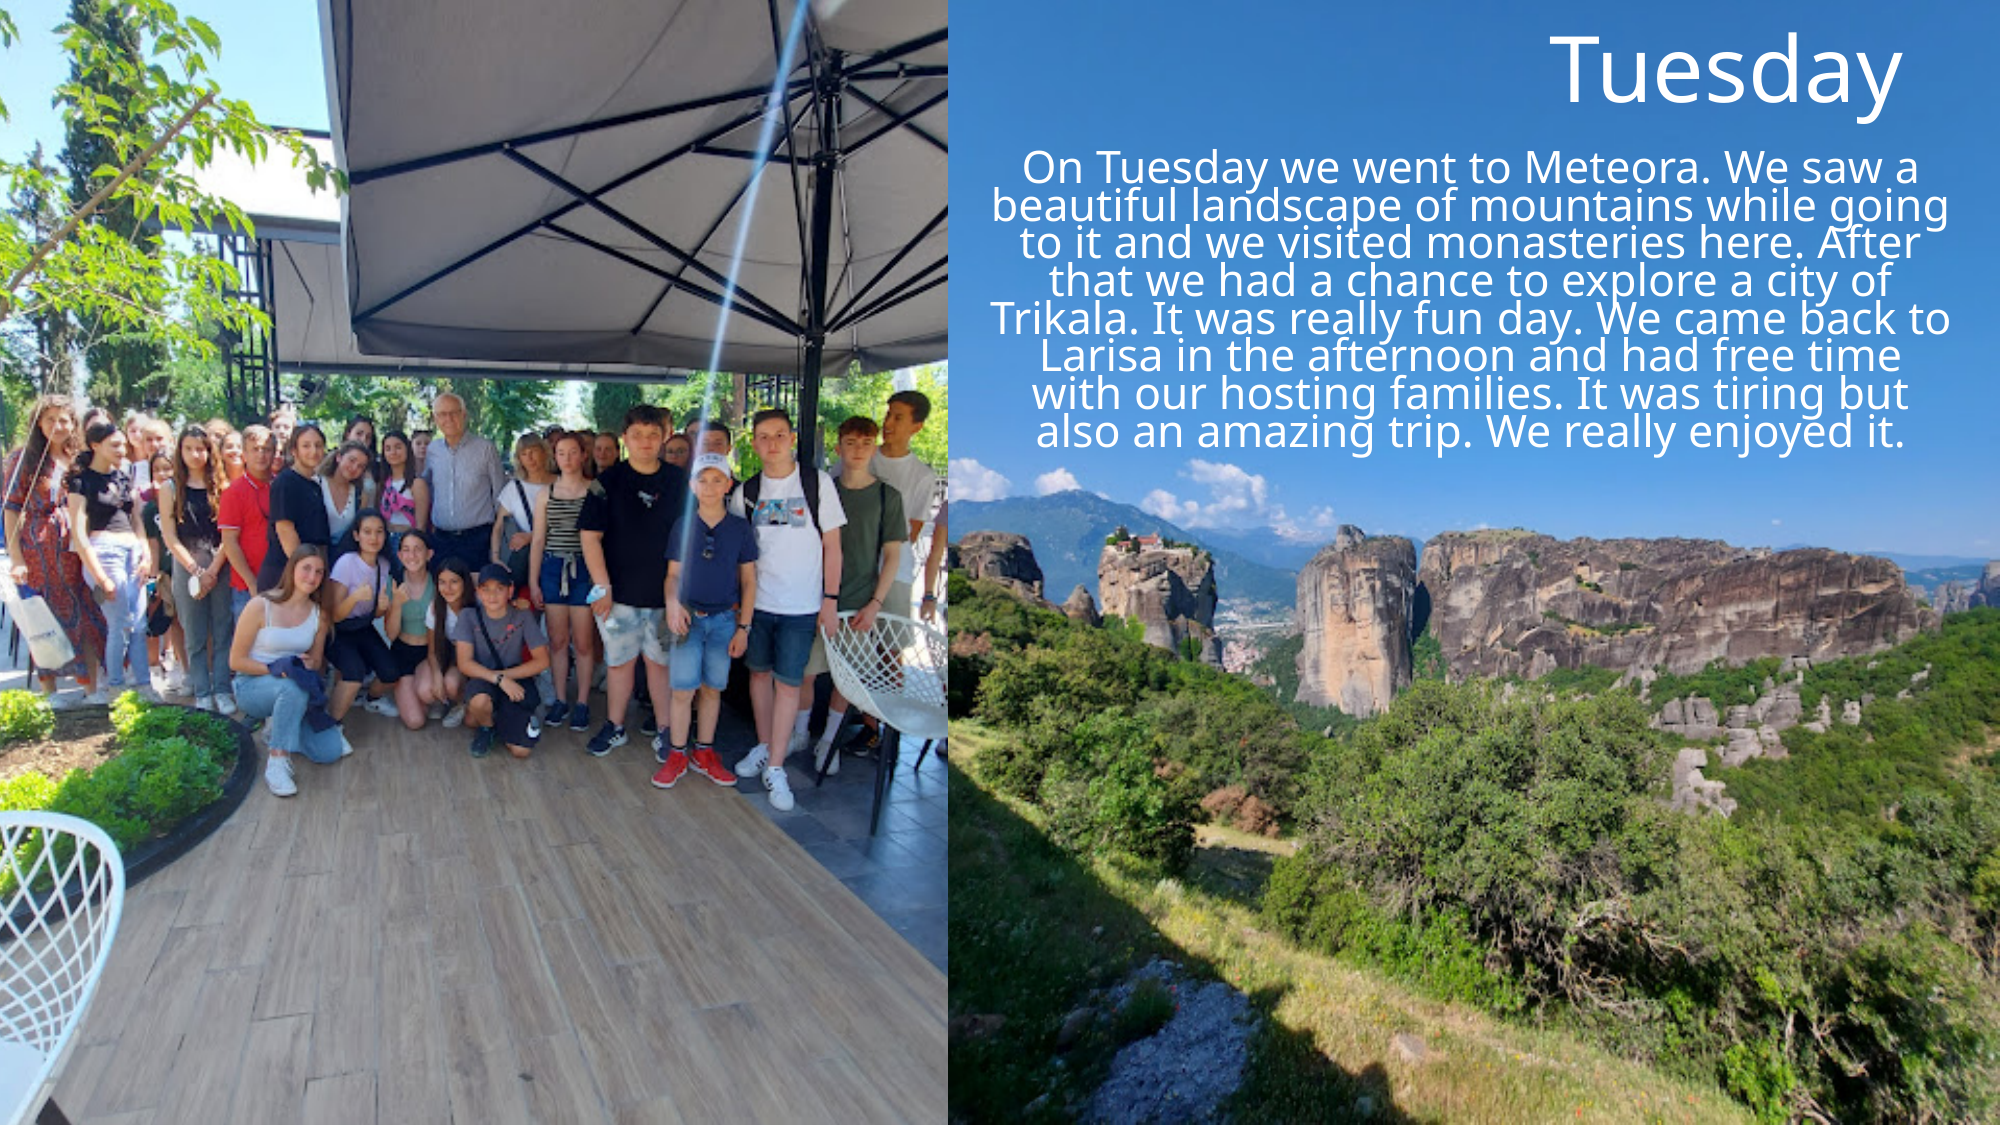

# Tuesday
On Tuesday we went to Meteora. We saw a beautiful landscape of mountains while going to it and we visited monasteries here. After that we had a chance to explore a city of Trikala. It was really fun day. We came back to Larisa in the afternoon and had free time with our hosting families. It was tiring but also an amazing trip. We really enjoyed it.